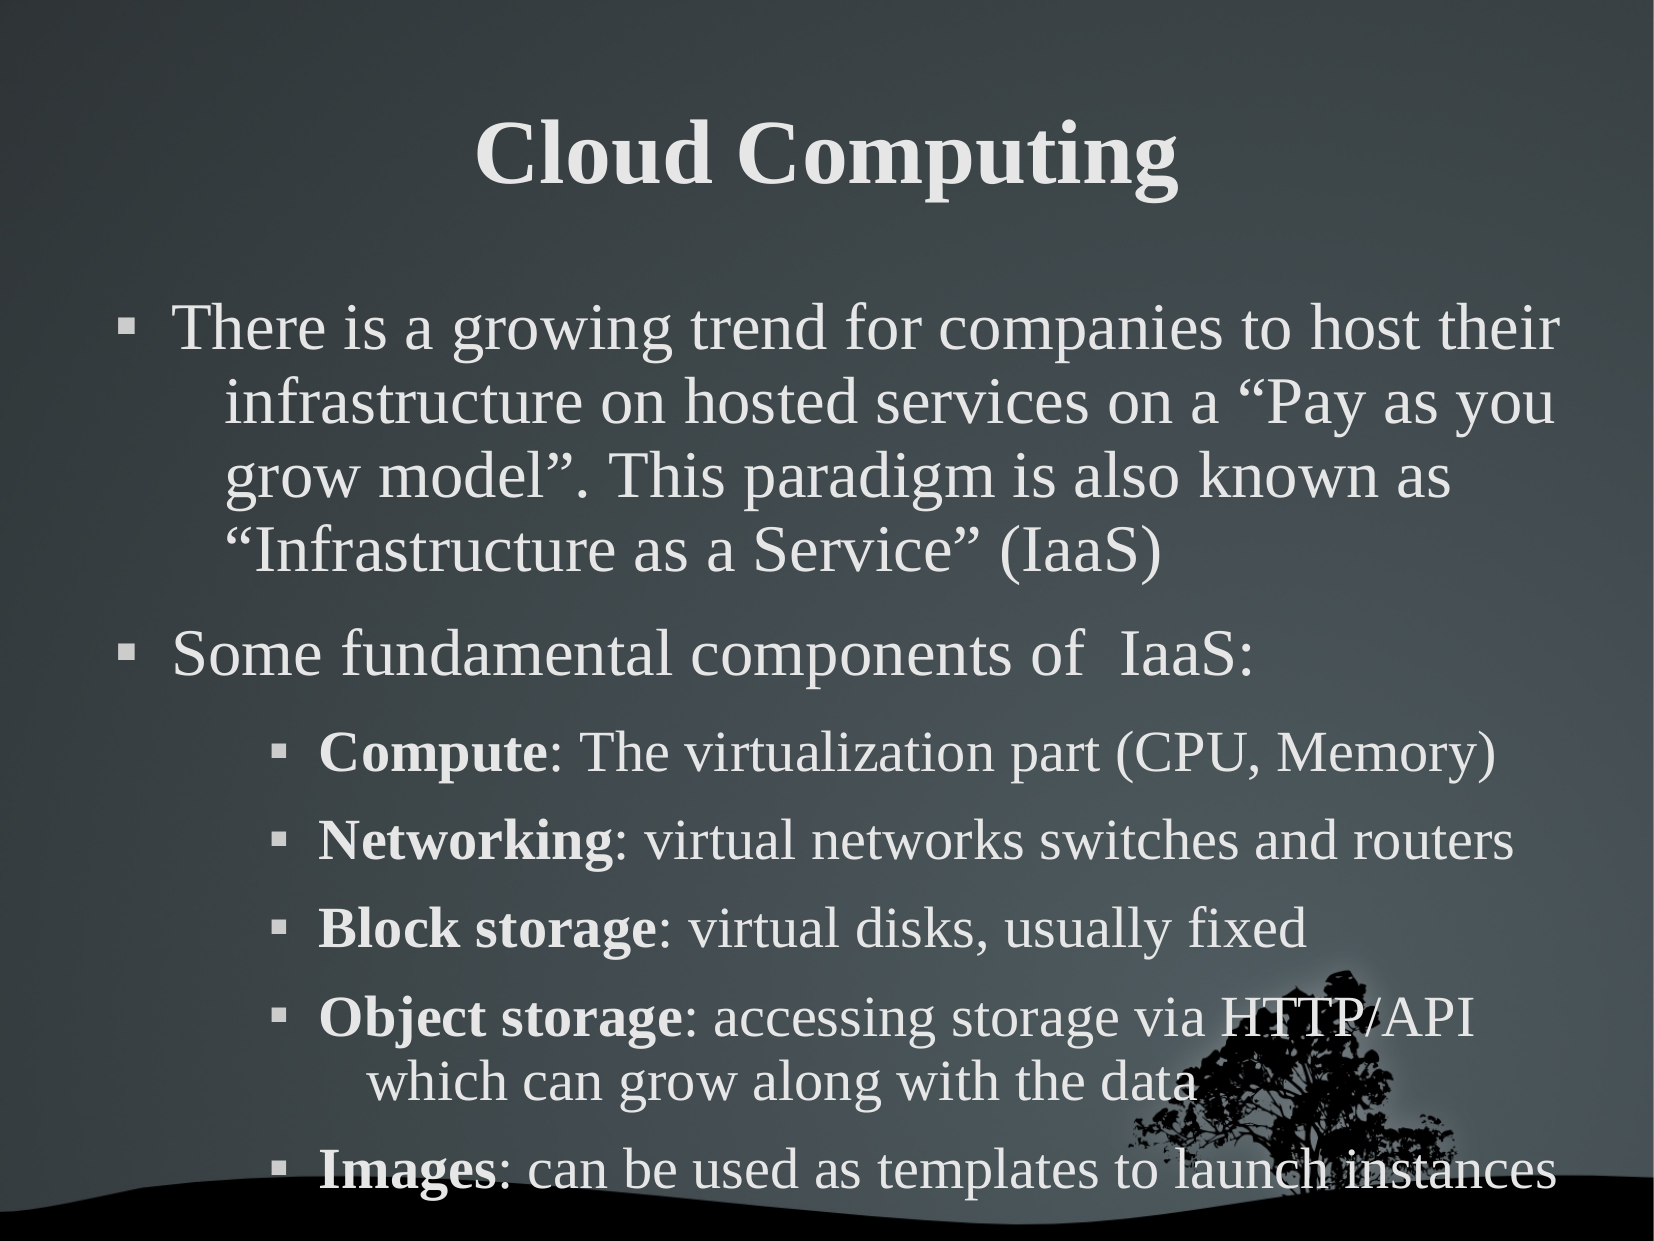

# Cloud Computing
There is a growing trend for companies to host their infrastructure on hosted services on a “Pay as you grow model”. This paradigm is also known as “Infrastructure as a Service” (IaaS)
Some fundamental components of IaaS:
Compute: The virtualization part (CPU, Memory)
Networking: virtual networks switches and routers
Block storage: virtual disks, usually fixed
Object storage: accessing storage via HTTP/API which can grow along with the data
Images: can be used as templates to launch instances